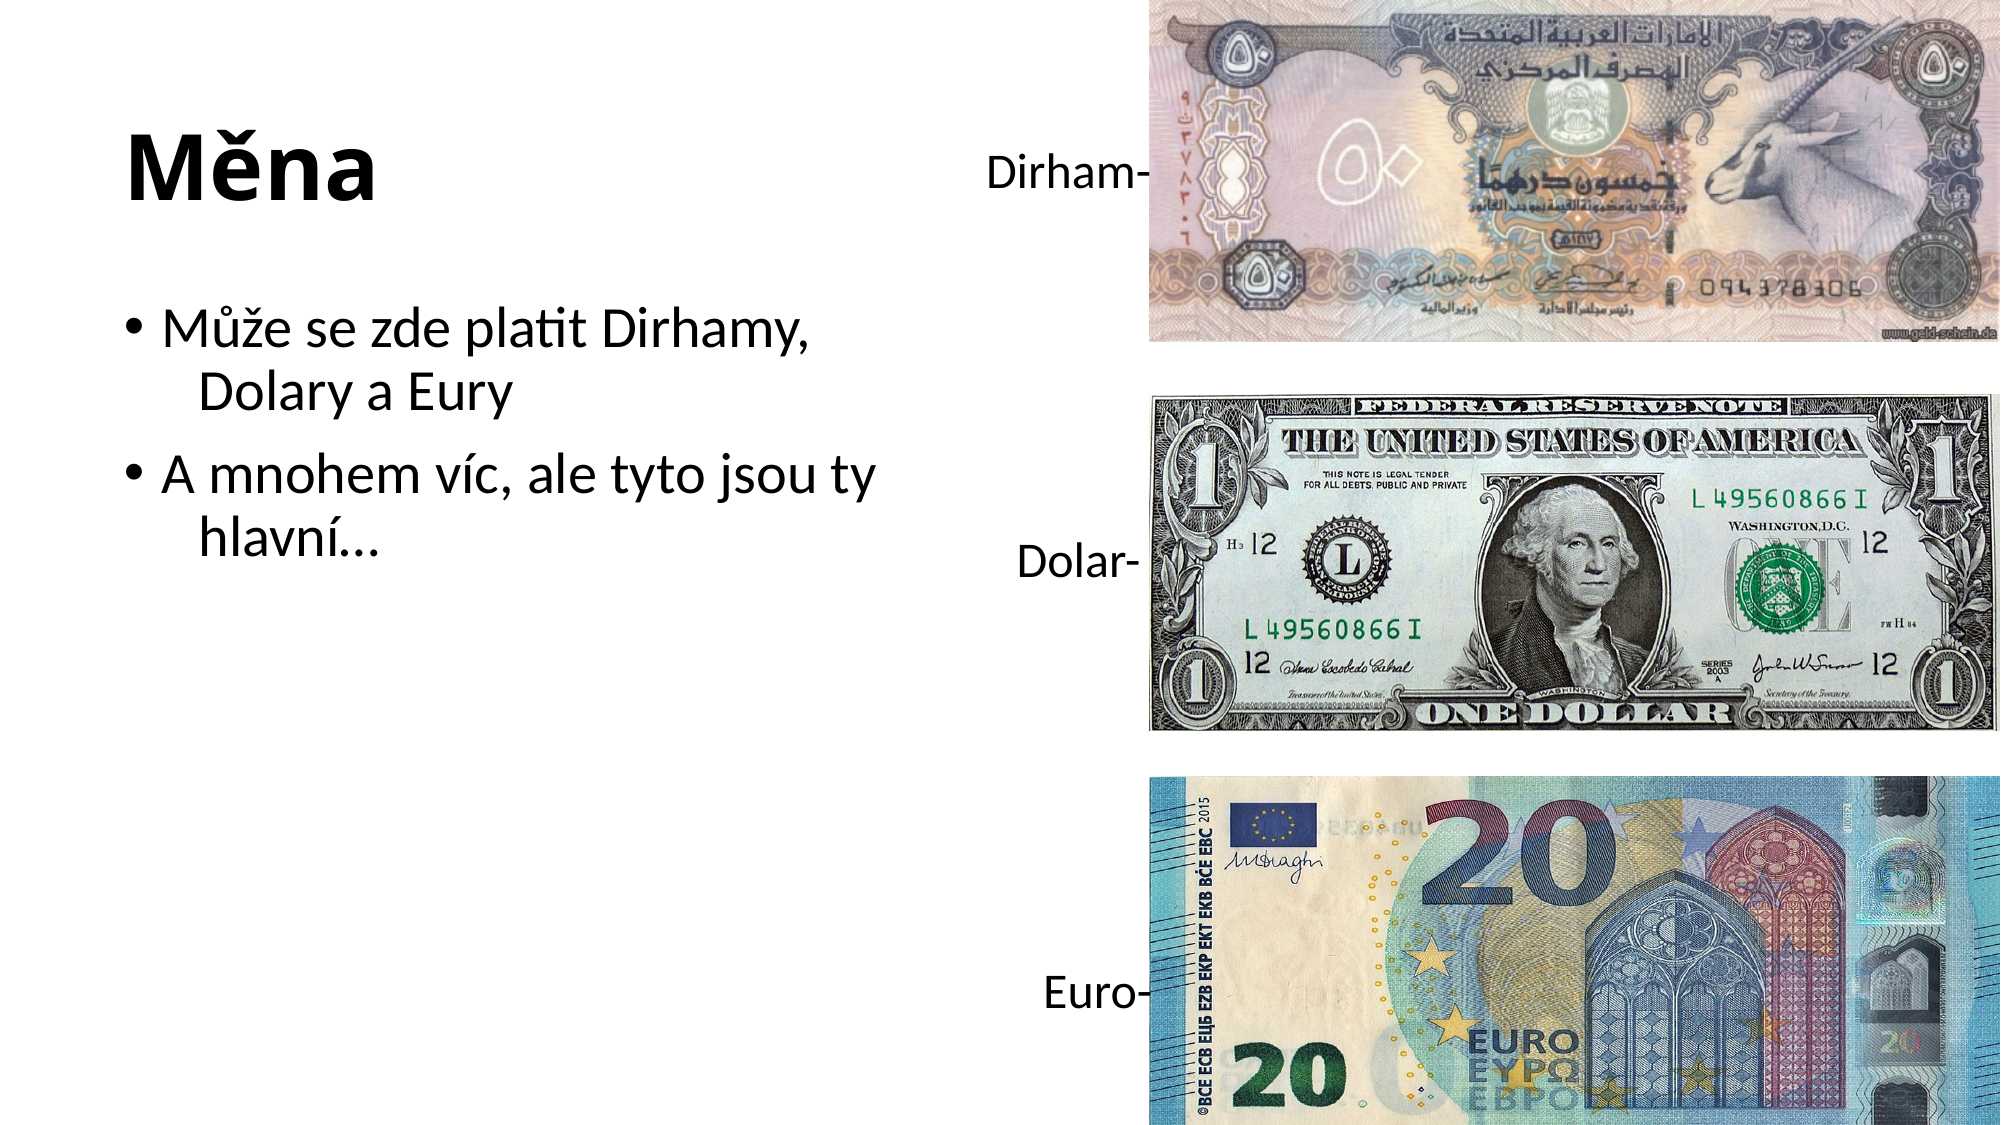

# Měna
Dirham-
Může se zde platit Dirhamy, Dolary a Eury
A mnohem víc, ale tyto jsou ty hlavní…
Dolar-
Euro-